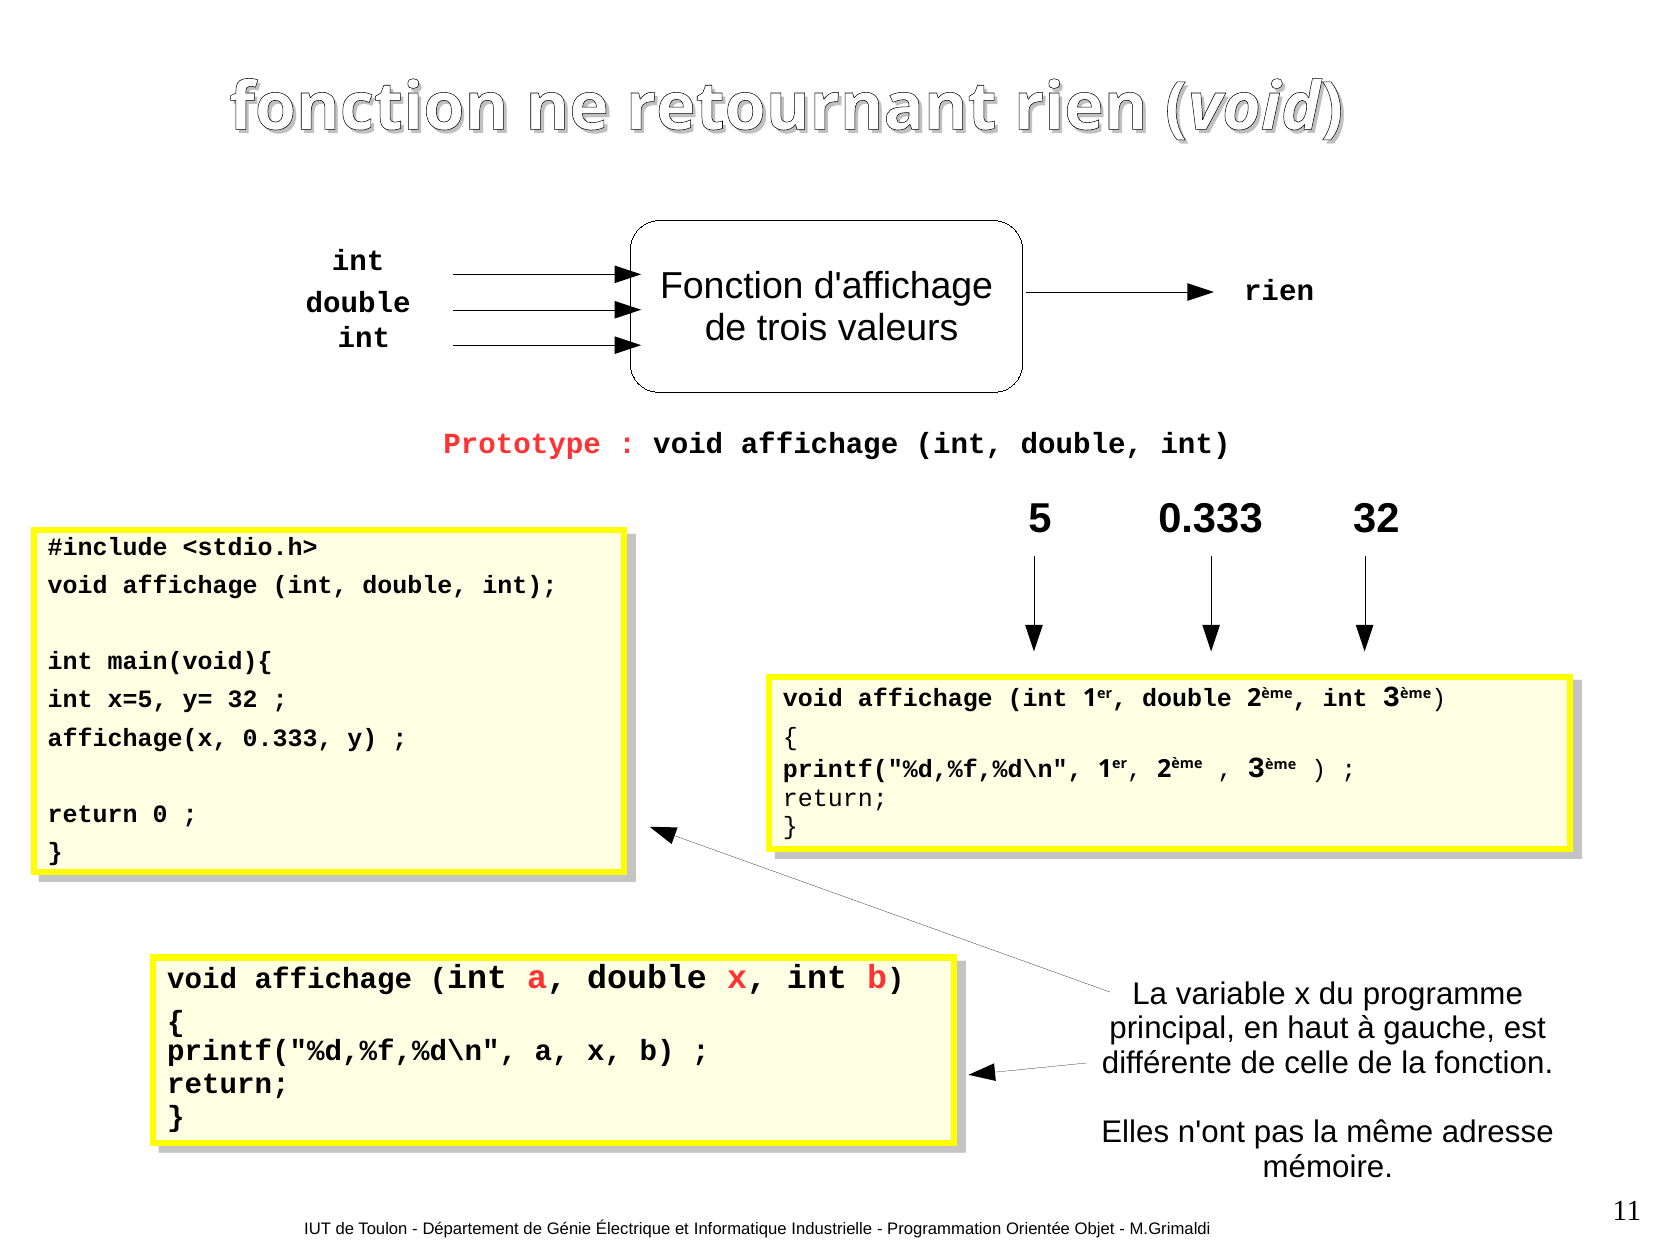

# fonction ne retournant rien (void)
Fonction d'affichage
 de trois valeurs
int
rien
double
int
Prototype : void affichage (int, double, int)
0.333
32
5
#include <stdio.h>
void affichage (int, double, int);
int main(void){
int x=5, y= 32 ;
affichage(x, 0.333, y) ;
return 0 ;
}
void affichage (int 1er, double 2ème, int 3ème)
{
printf("%d,%f,%d\n", 1er, 2ème , 3ème ) ;
return;
}
La variable x du programme principal, en haut à gauche, est différente de celle de la fonction.
Elles n'ont pas la même adresse mémoire.
void affichage (int a, double x, int b)
{
printf("%d,%f,%d\n", a, x, b) ;
return;
}